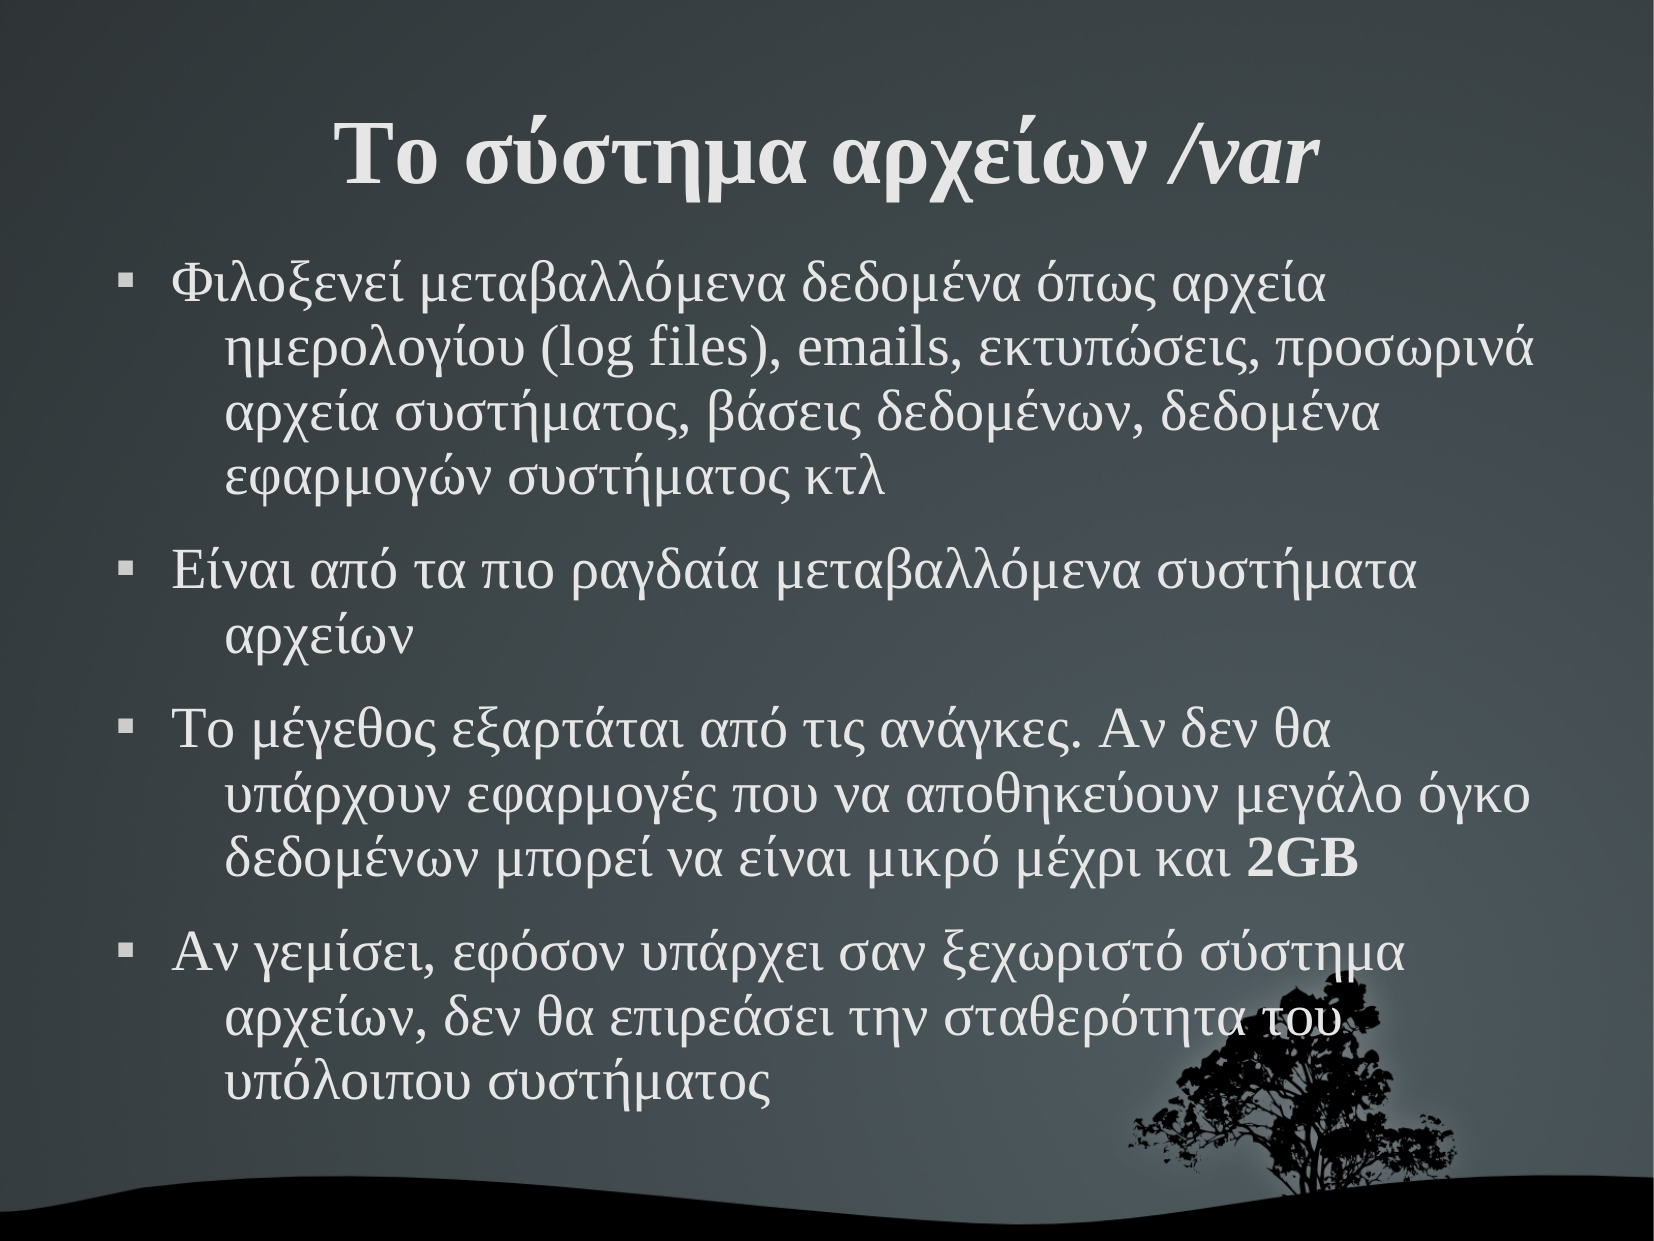

Το σύστημα αρχείων /var
# Φιλοξενεί μεταβαλλόμενα δεδομένα όπως αρχεία ημερολογίου (log files), emails, εκτυπώσεις, προσωρινά αρχεία συστήματος, βάσεις δεδομένων, δεδομένα εφαρμογών συστήματος κτλ
Είναι από τα πιο ραγδαία μεταβαλλόμενα συστήματα αρχείων
Το μέγεθος εξαρτάται από τις ανάγκες. Αν δεν θα υπάρχουν εφαρμογές που να αποθηκεύουν μεγάλο όγκο δεδομένων μπορεί να είναι μικρό μέχρι και 2GB
Αν γεμίσει, εφόσον υπάρχει σαν ξεχωριστό σύστημα αρχείων, δεν θα επιρεάσει την σταθερότητα του υπόλοιπου συστήματος